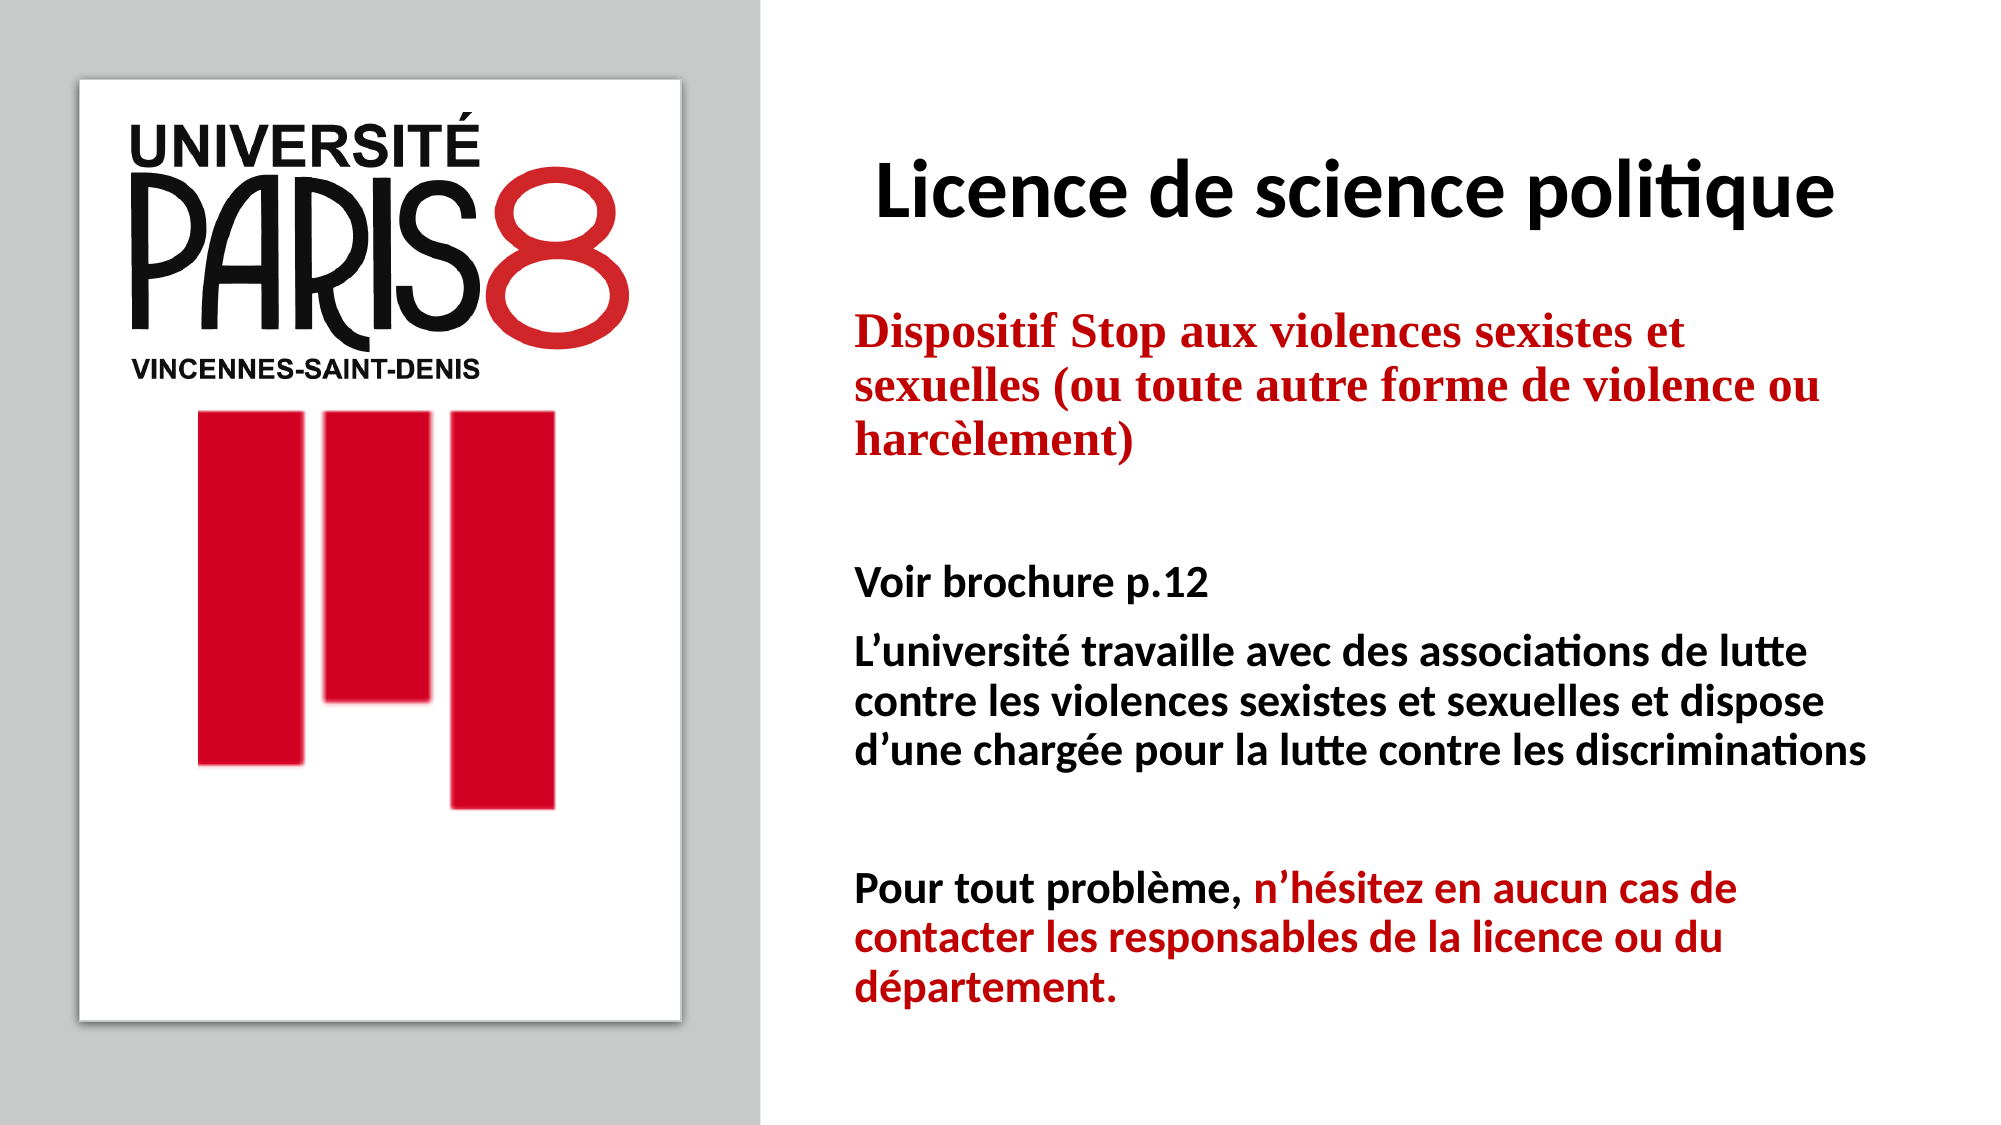

# Licence de science politique
Dispositif Stop aux violences sexistes et sexuelles (ou toute autre forme de violence ou harcèlement)
Voir brochure p.12
L’université travaille avec des associations de lutte contre les violences sexistes et sexuelles et dispose d’une chargée pour la lutte contre les discriminations
Pour tout problème, n’hésitez en aucun cas de contacter les responsables de la licence ou du département.